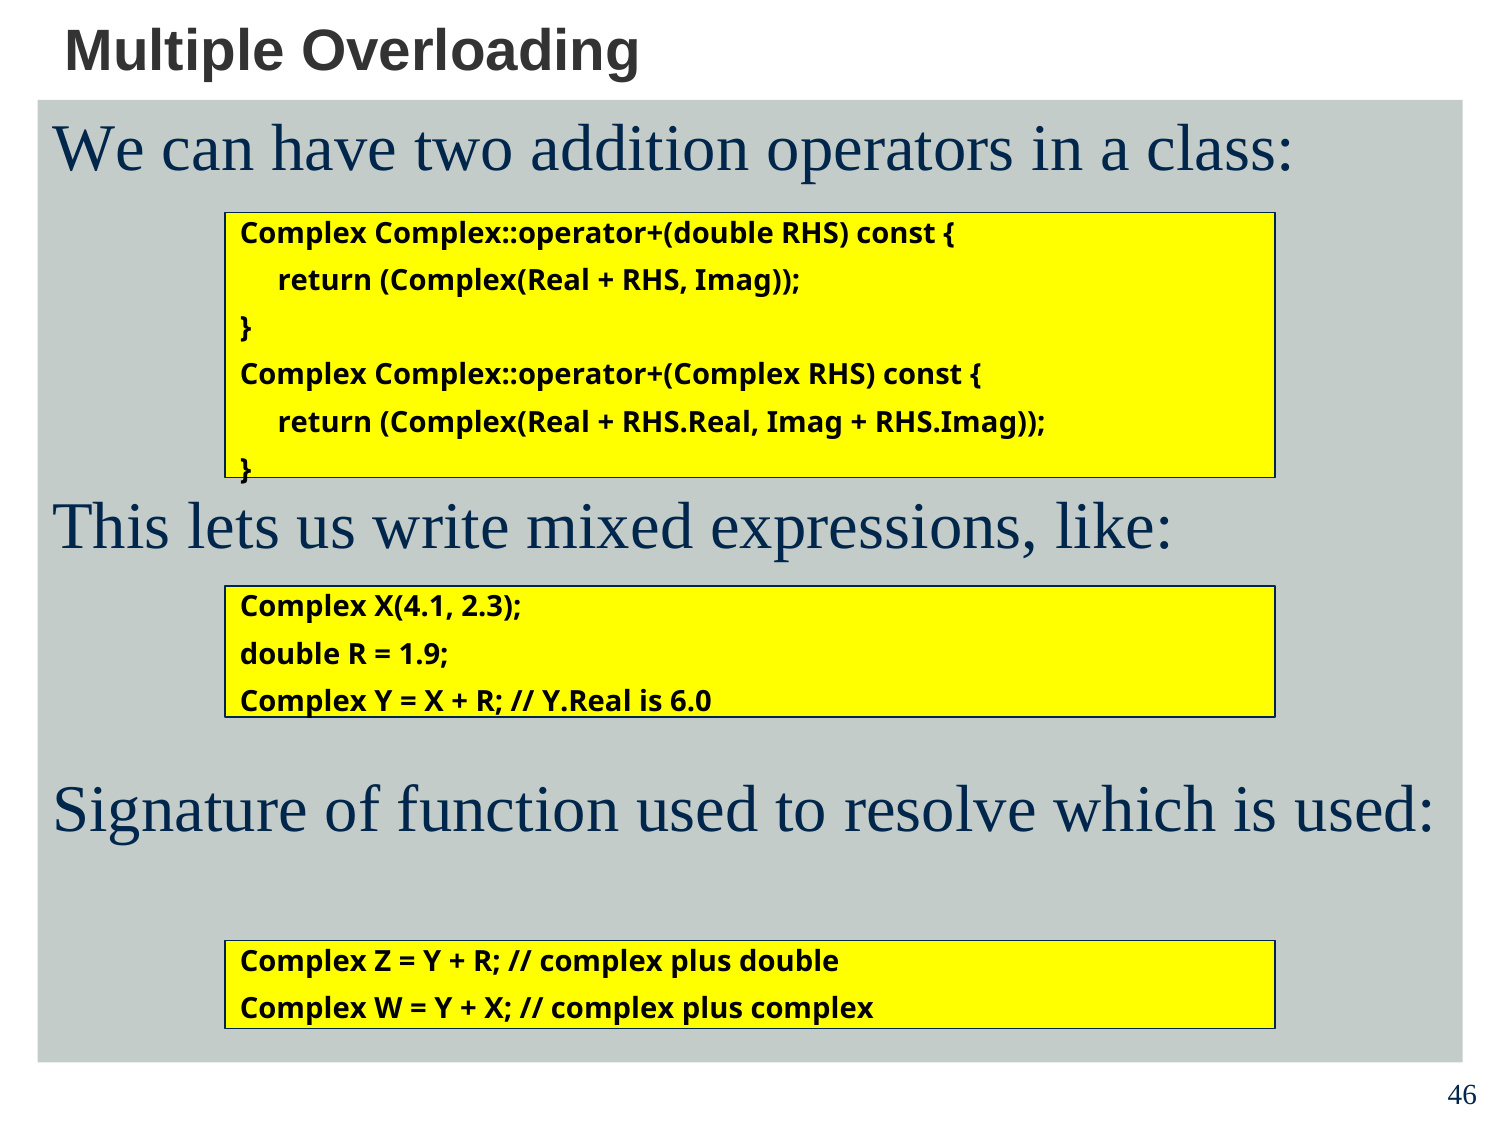

# Multiple Overloading
We can have two addition operators in a class:
This lets us write mixed expressions, like:
Signature of function used to resolve which is used:
Complex Complex::operator+(double RHS) const {
	return (Complex(Real + RHS, Imag));
}
Complex Complex::operator+(Complex RHS) const {
	return (Complex(Real + RHS.Real, Imag + RHS.Imag));
}
Complex X(4.1, 2.3);
double R = 1.9;
Complex Y = X + R; // Y.Real is 6.0
Complex Z = Y + R; // complex plus double
Complex W = Y + X; // complex plus complex